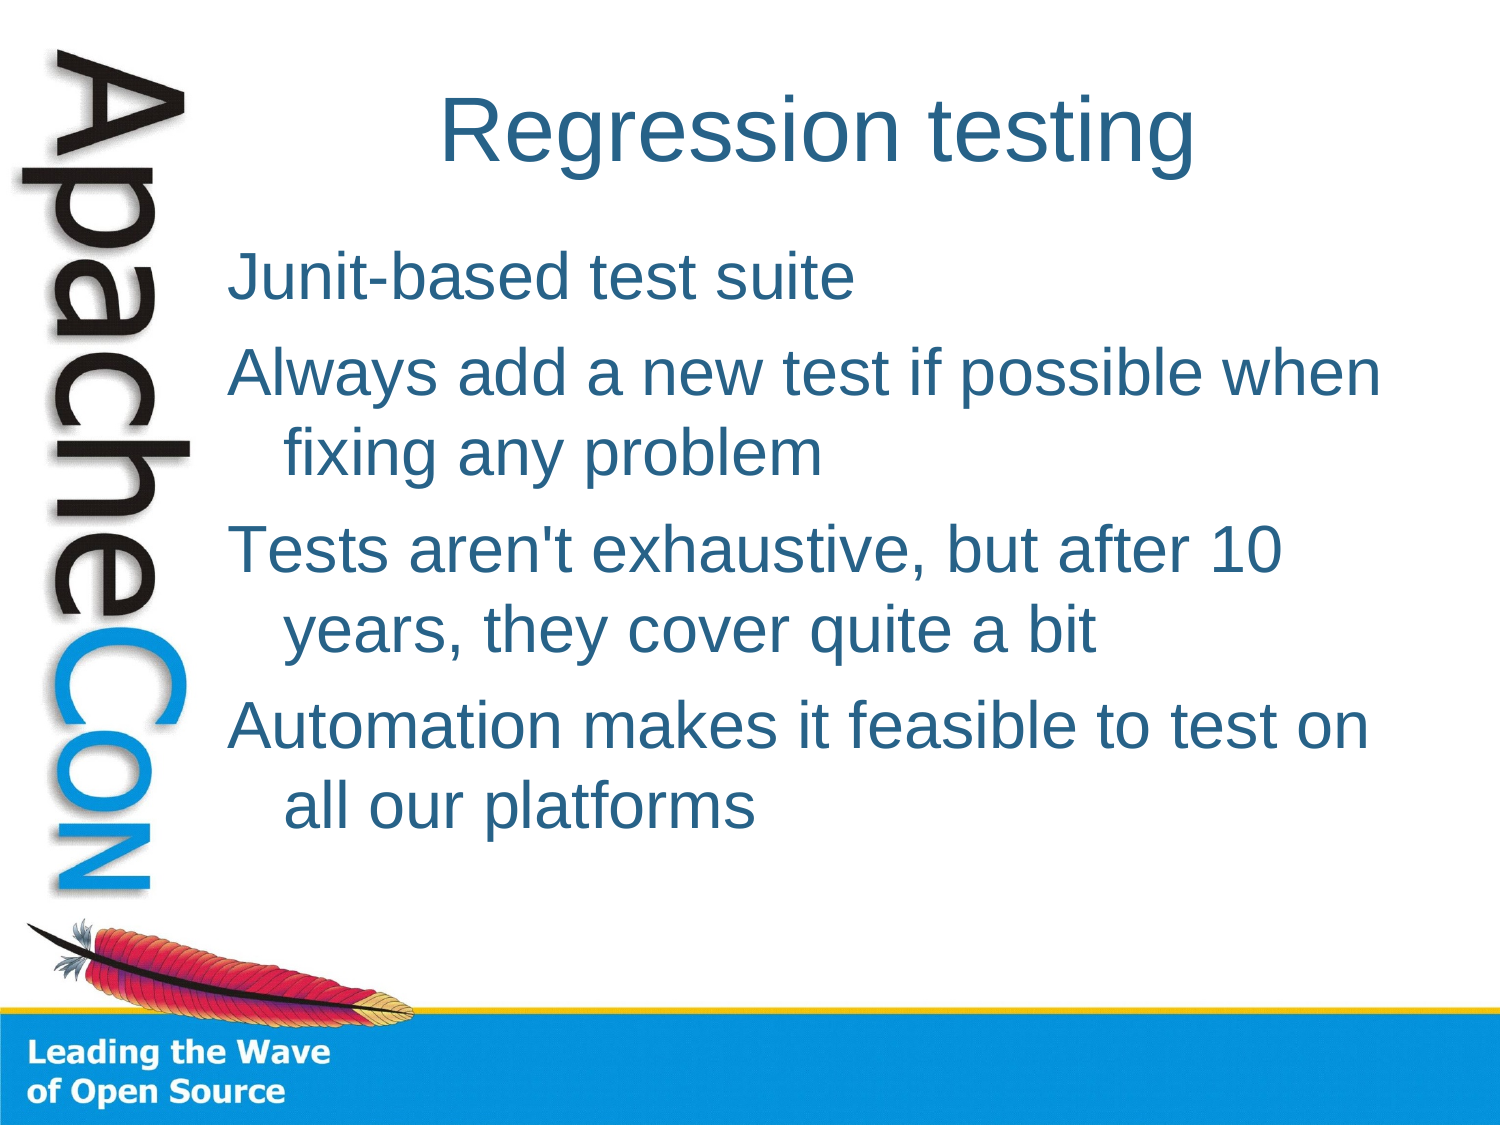

# Regression testing
Junit-based test suite
Always add a new test if possible when fixing any problem
Tests aren't exhaustive, but after 10 years, they cover quite a bit
Automation makes it feasible to test on all our platforms